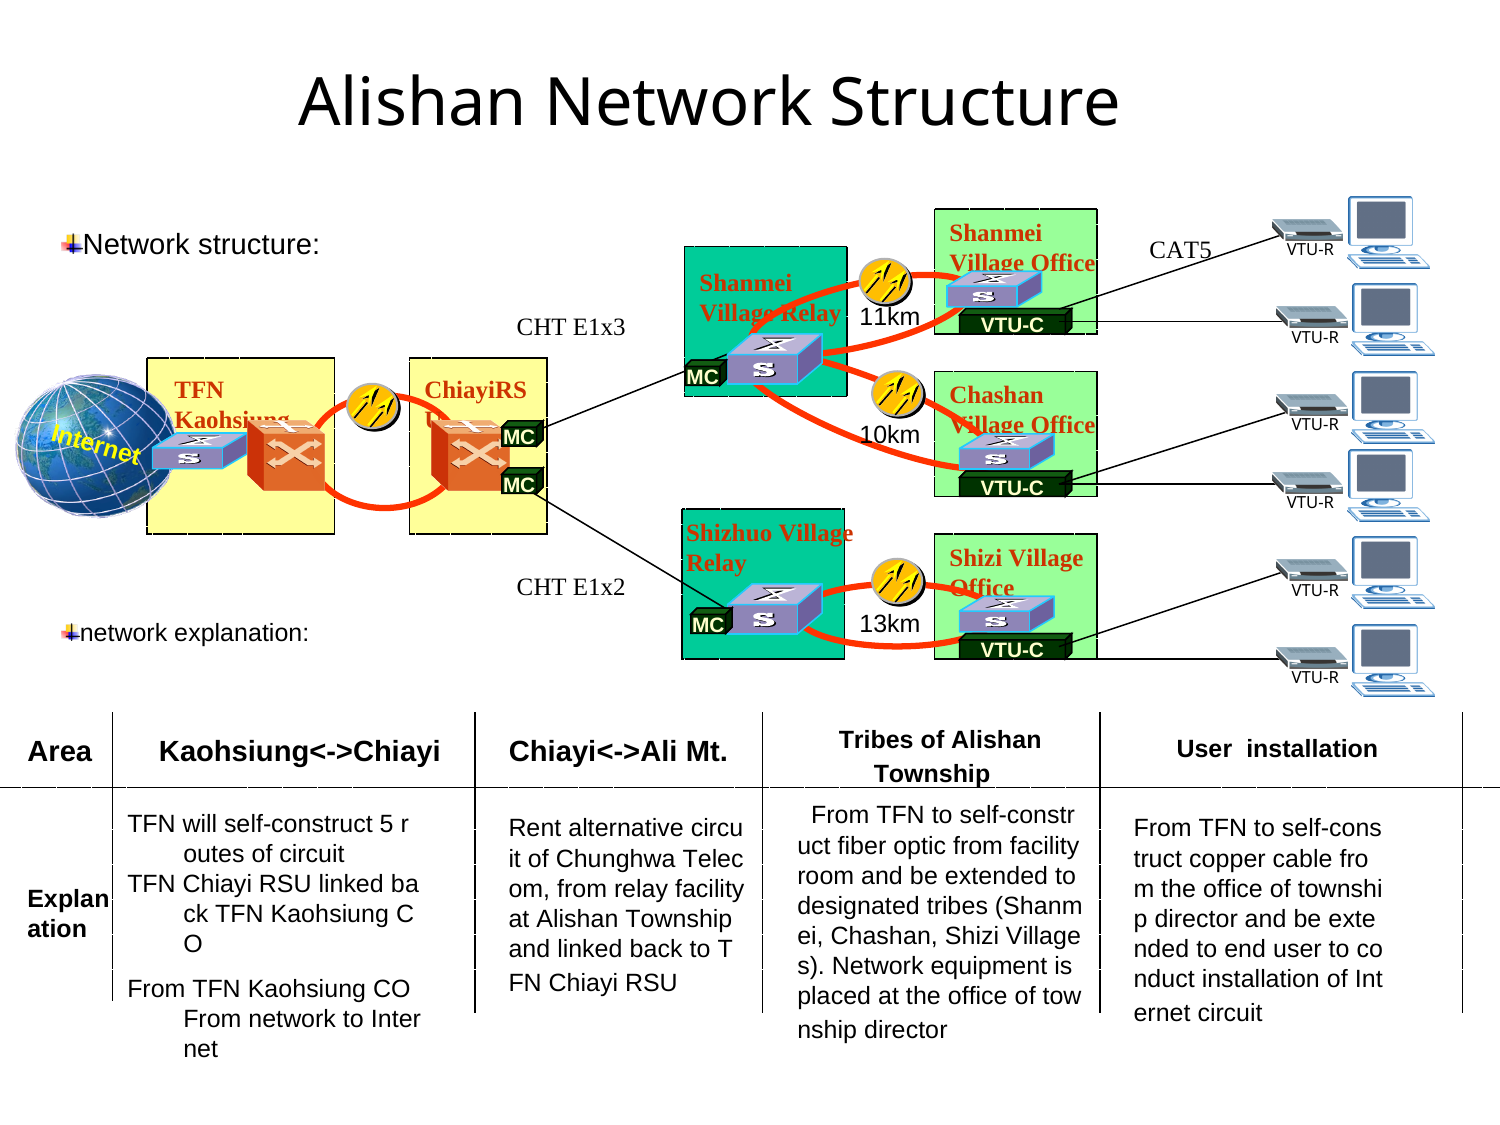

Alishan Network Structure
#
VTU-R
Shanmei Village Office
Network structure:
CAT5
Shanmei Village Relay
VTU-R
11km
CHT E1x3
VTU-C
MC
TFN Kaohsiung CO
ChiayiRSU
Internet
Chashan Village Office
VTU-R
10km
MC
VTU-R
MC
VTU-C
Shizhuo Village
Relay
Shizi Village Office
VTU-R
CHT E1x2
13km
MC
network explanation:
VTU-R
VTU-C
Tribes of Alishan Township
Area
Kaohsiung<->Chiayi
Chiayi<->Ali Mt.
User installation
 	 From TFN to self-construct fiber optic from facility room and be extended to designated tribes (Shanmei, Chashan, Shizi Villages). Network equipment is placed at the office of township director
TFN will self-construct 5 routes of circuit
TFN Chiayi RSU linked back TFN Kaohsiung CO
From TFN Kaohsiung CO From network to Internet
	Rent alternative circuit of Chunghwa Telecom, from relay facility at Alishan Township and linked back to TFN Chiayi RSU
 	From TFN to self-construct copper cable from the office of township director and be extended to end user to conduct installation of Internet circuit
Explanation